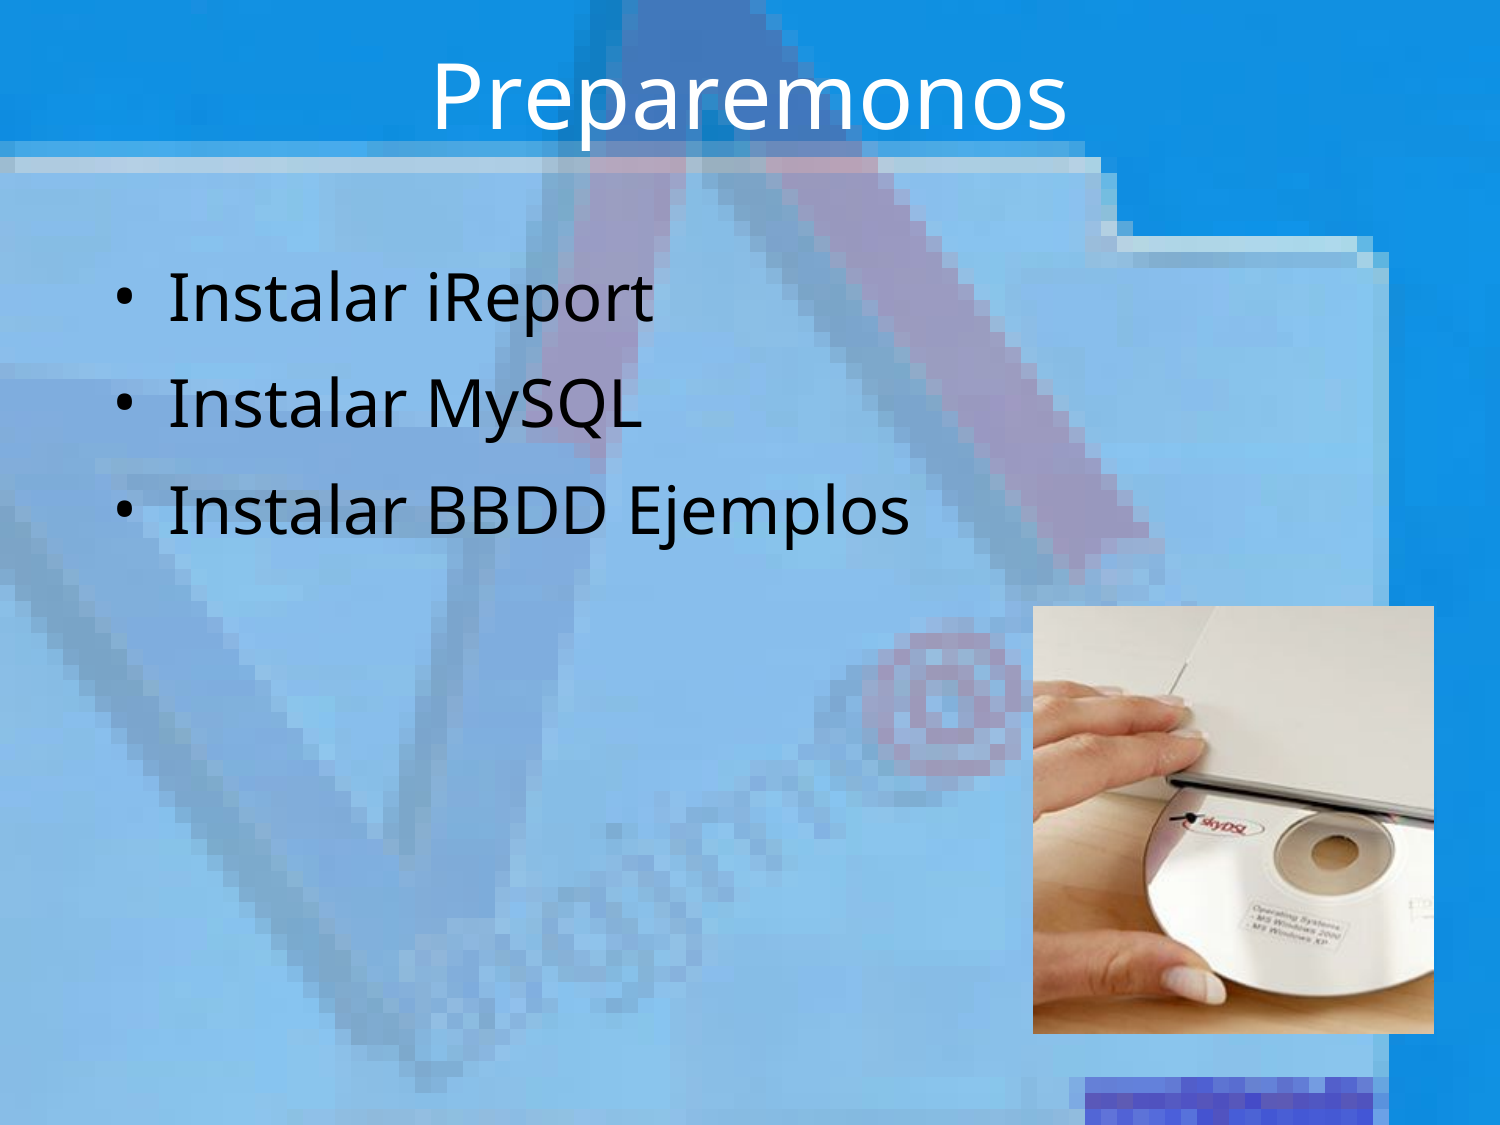

# Preparemonos
Instalar iReport
Instalar MySQL
Instalar BBDD Ejemplos